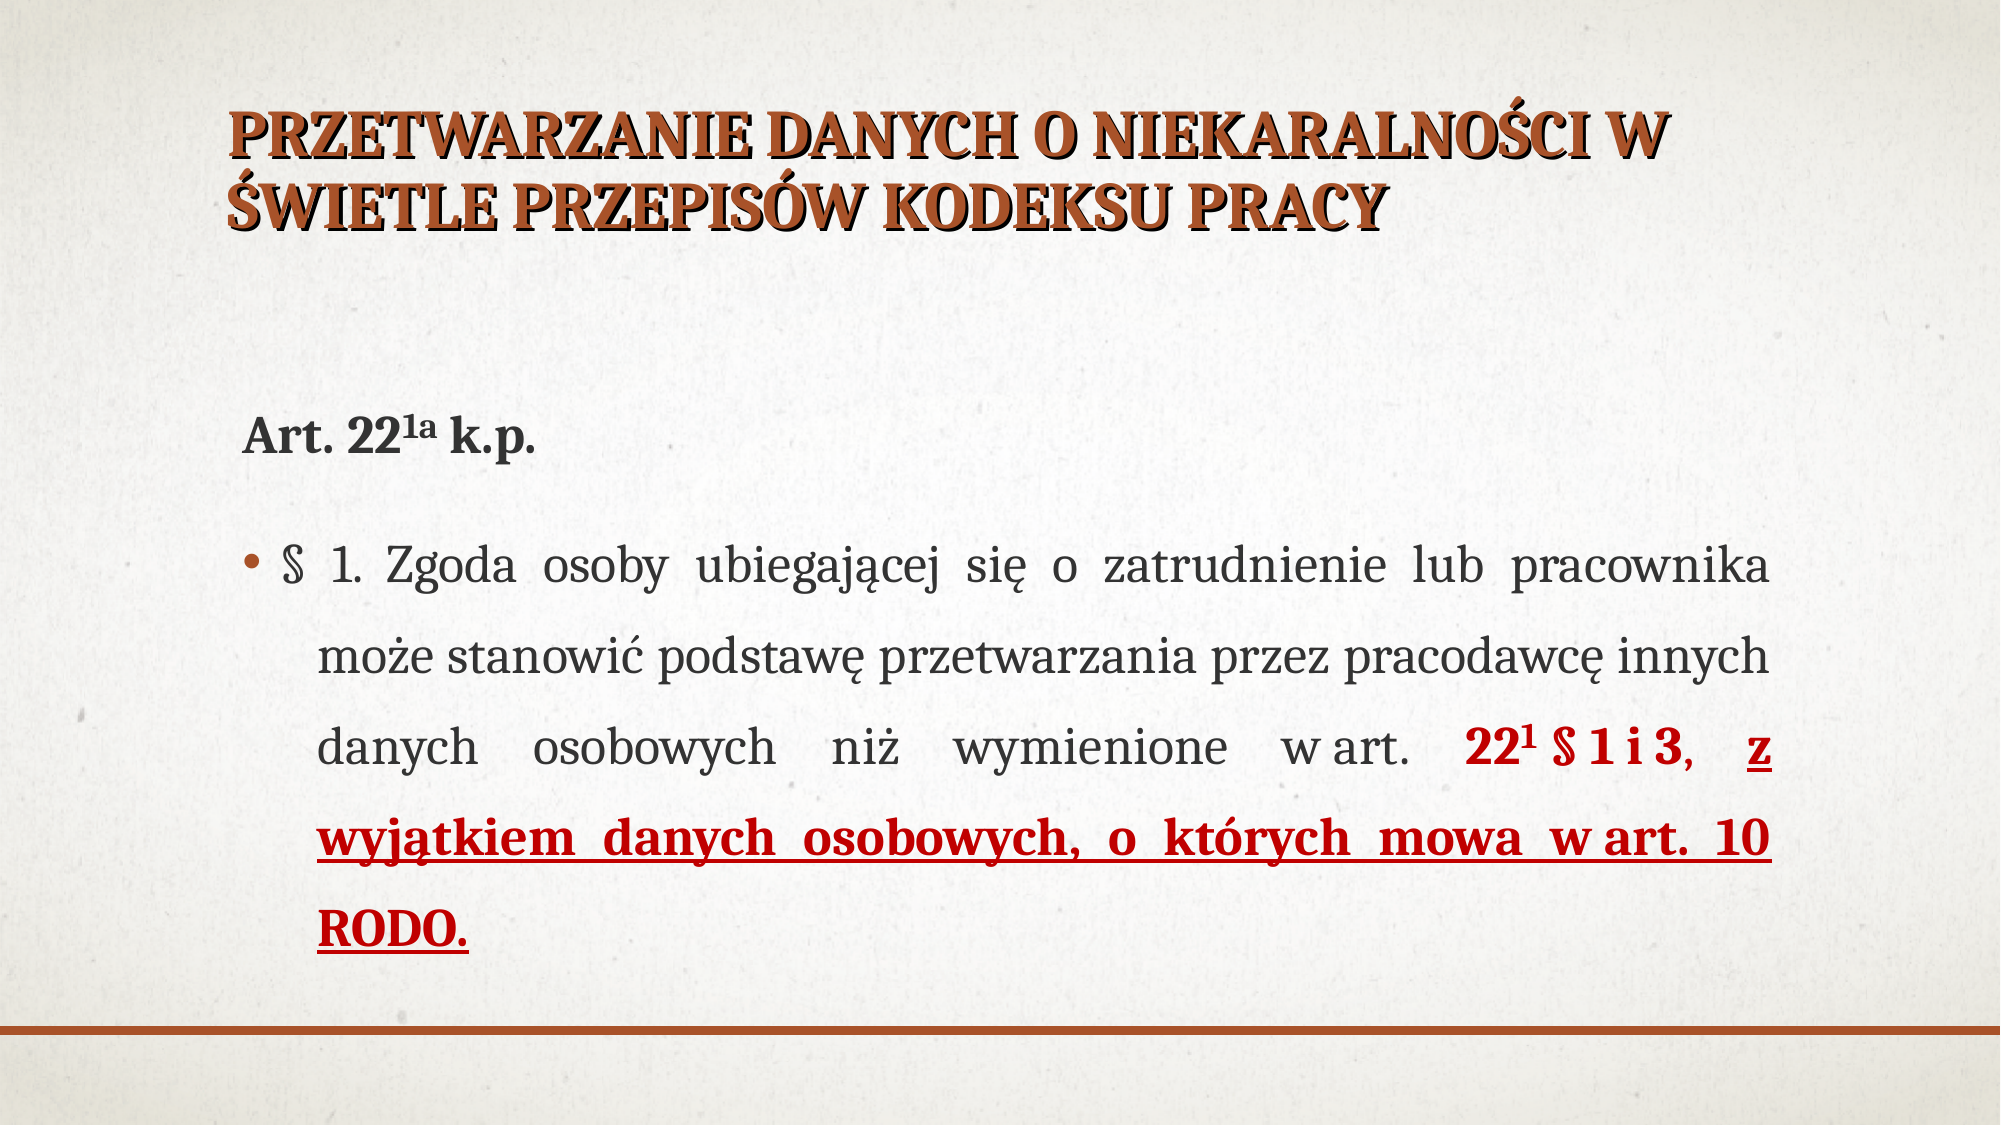

# Przetwarzanie danych o niekaralności w świetle przepisów kodeksu pracy
Art. 221a k.p.
§ 1. Zgoda osoby ubiegającej się o zatrudnienie lub pracownika może stanowić podstawę przetwarzania przez pracodawcę innych danych osobowych niż wymienione w art. 221 § 1 i 3, z wyjątkiem danych osobowych, o których mowa w art. 10 RODO.